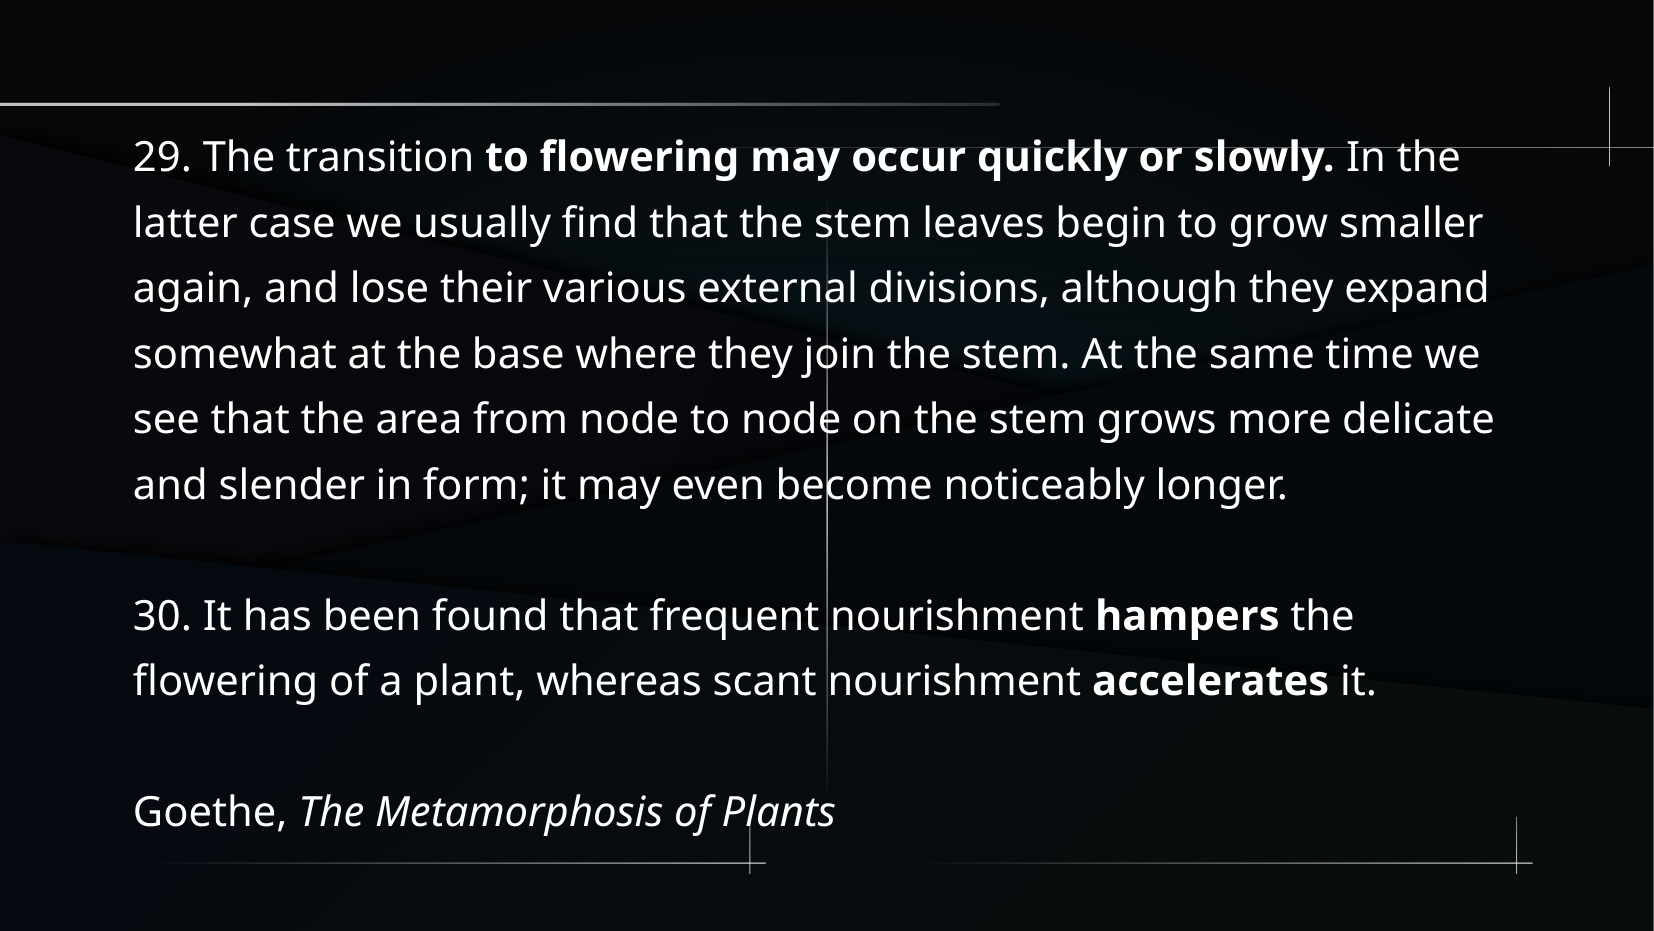

# 29. The transition to flowering may occur quickly or slowly. In the latter case we usually find that the stem leaves begin to grow smaller again, and lose their various external divisions, although they expand somewhat at the base where they join the stem. At the same time we see that the area from node to node on the stem grows more delicate and slender in form; it may even become noticeably longer. 30. It has been found that frequent nourishment hampers the flowering of a plant, whereas scant nourishment accelerates it. Goethe, The Metamorphosis of Plants